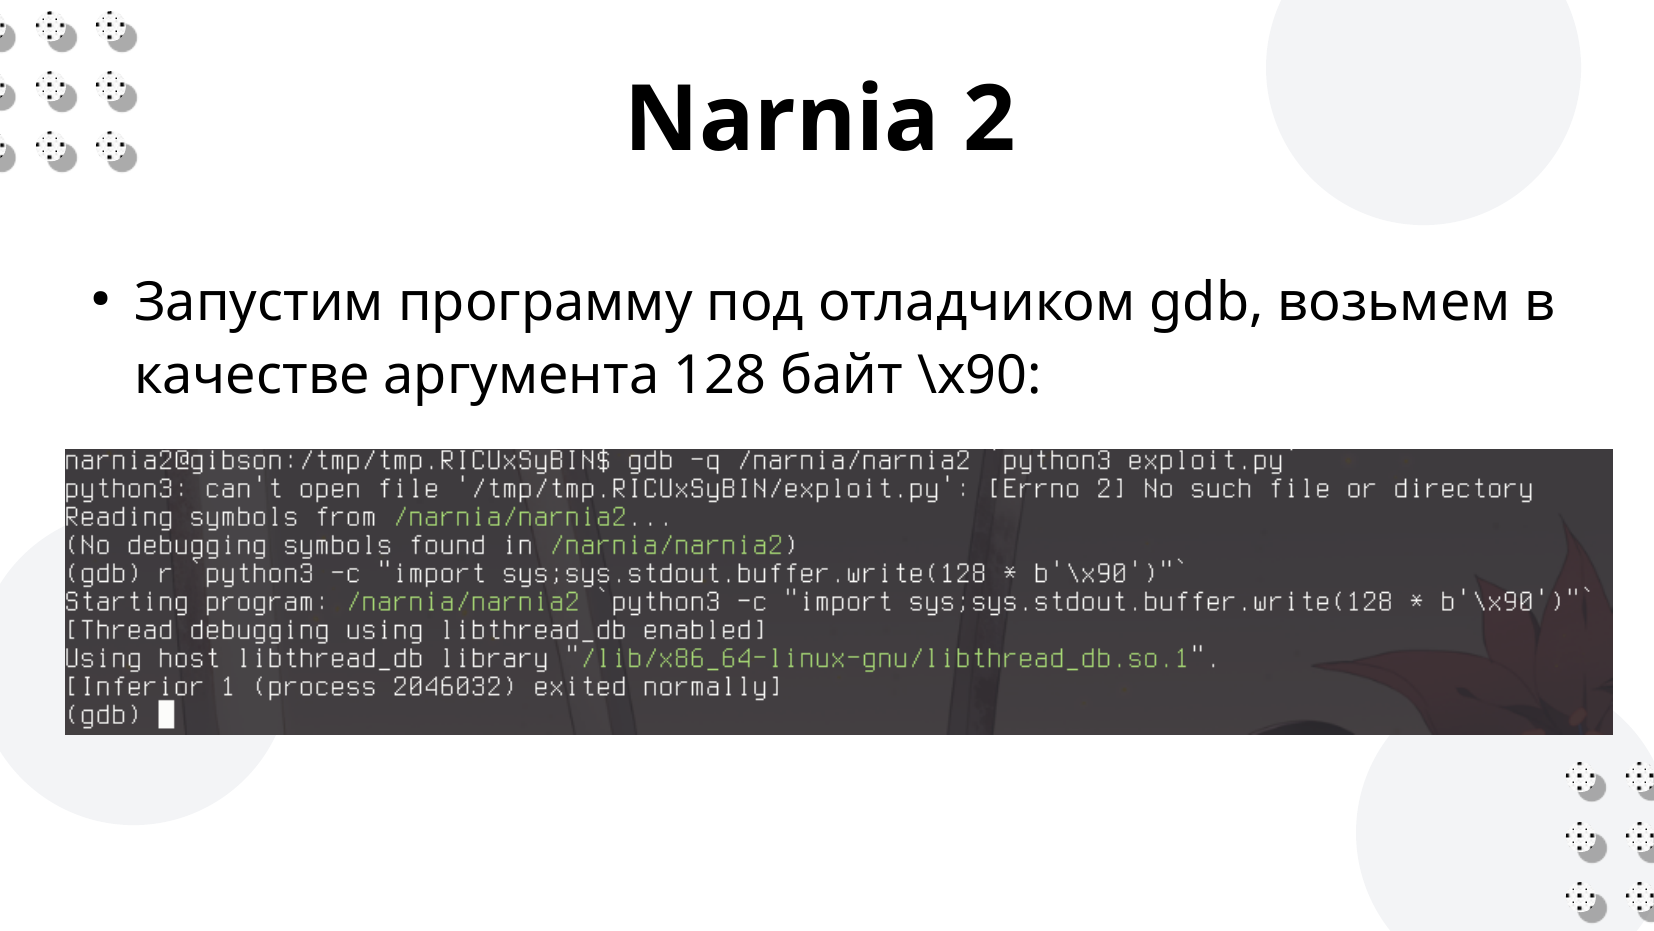

# Narnia 2
Запустим программу под отладчиком gdb, возьмем в качестве аргумента 128 байт \x90: